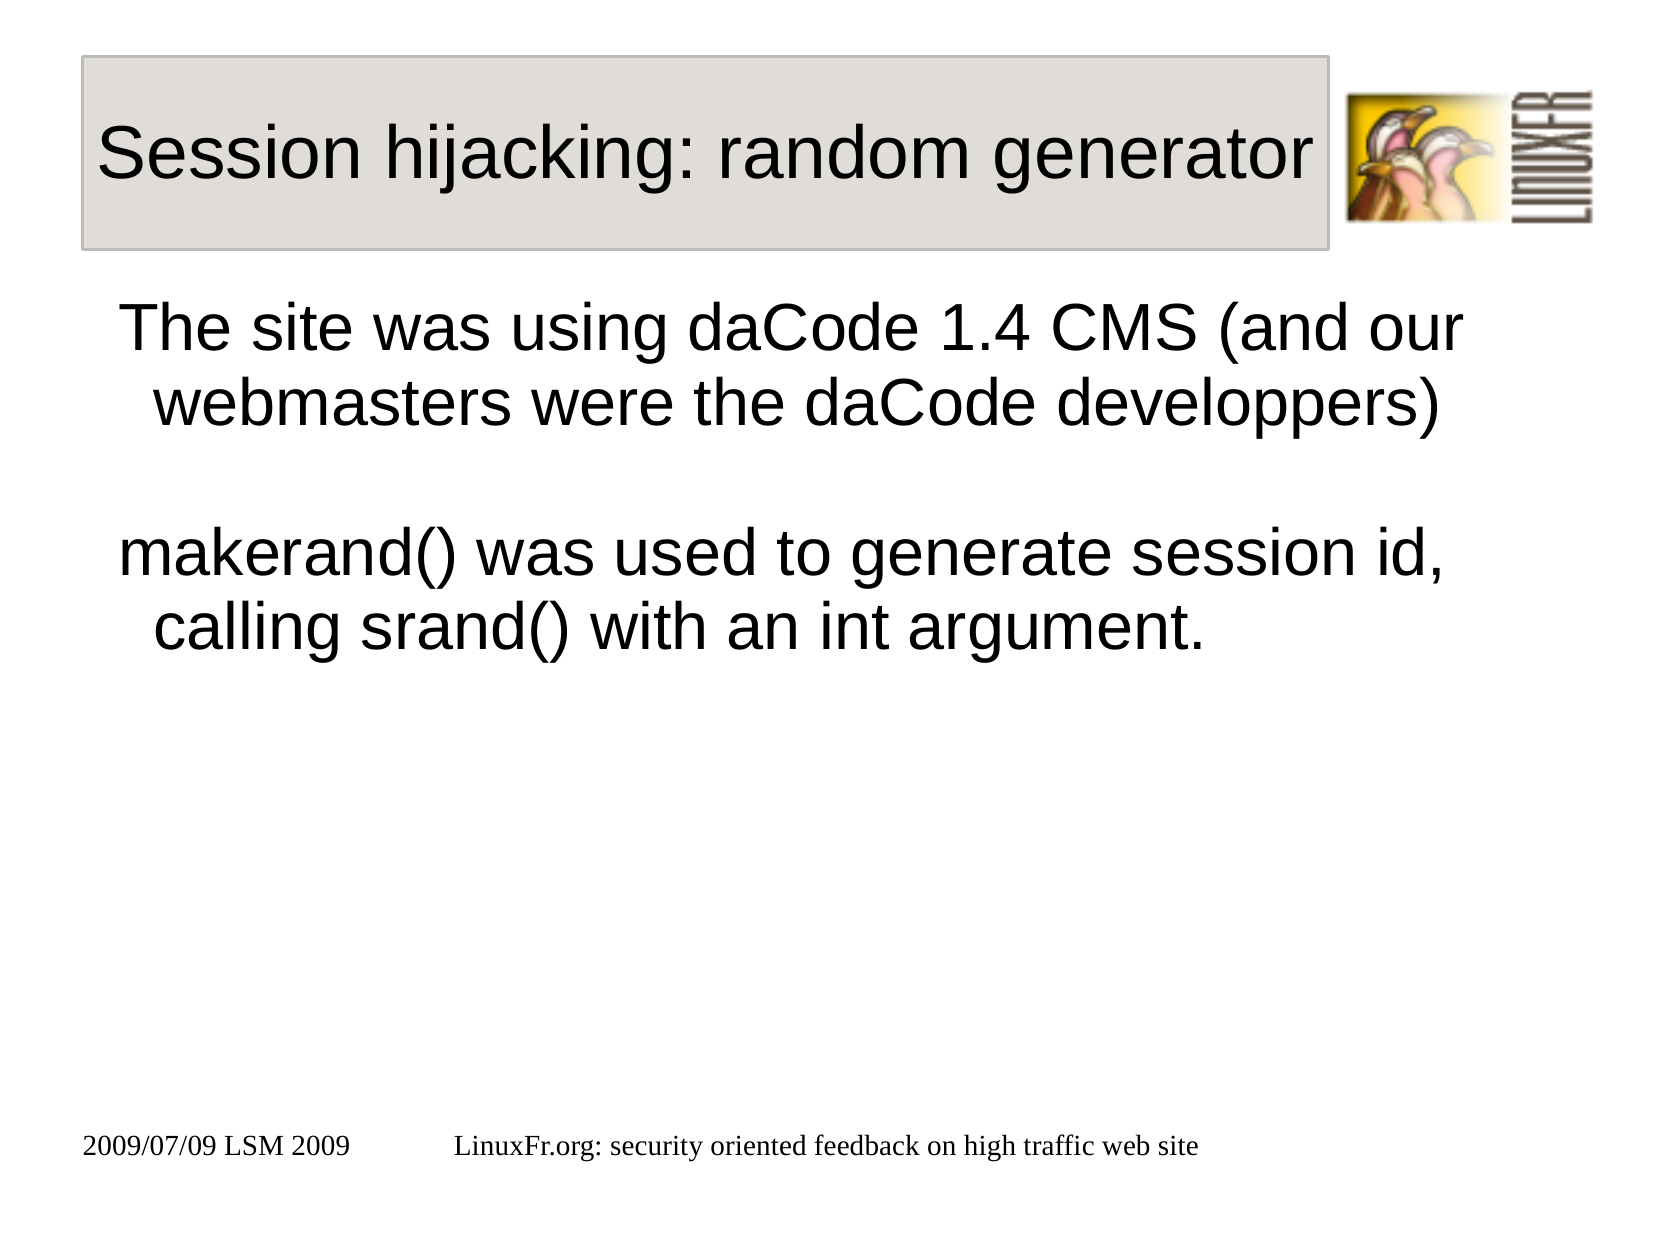

# Session hijacking: random generator
The site was using daCode 1.4 CMS (and our webmasters were the daCode developpers)
makerand() was used to generate session id, calling srand() with an int argument.